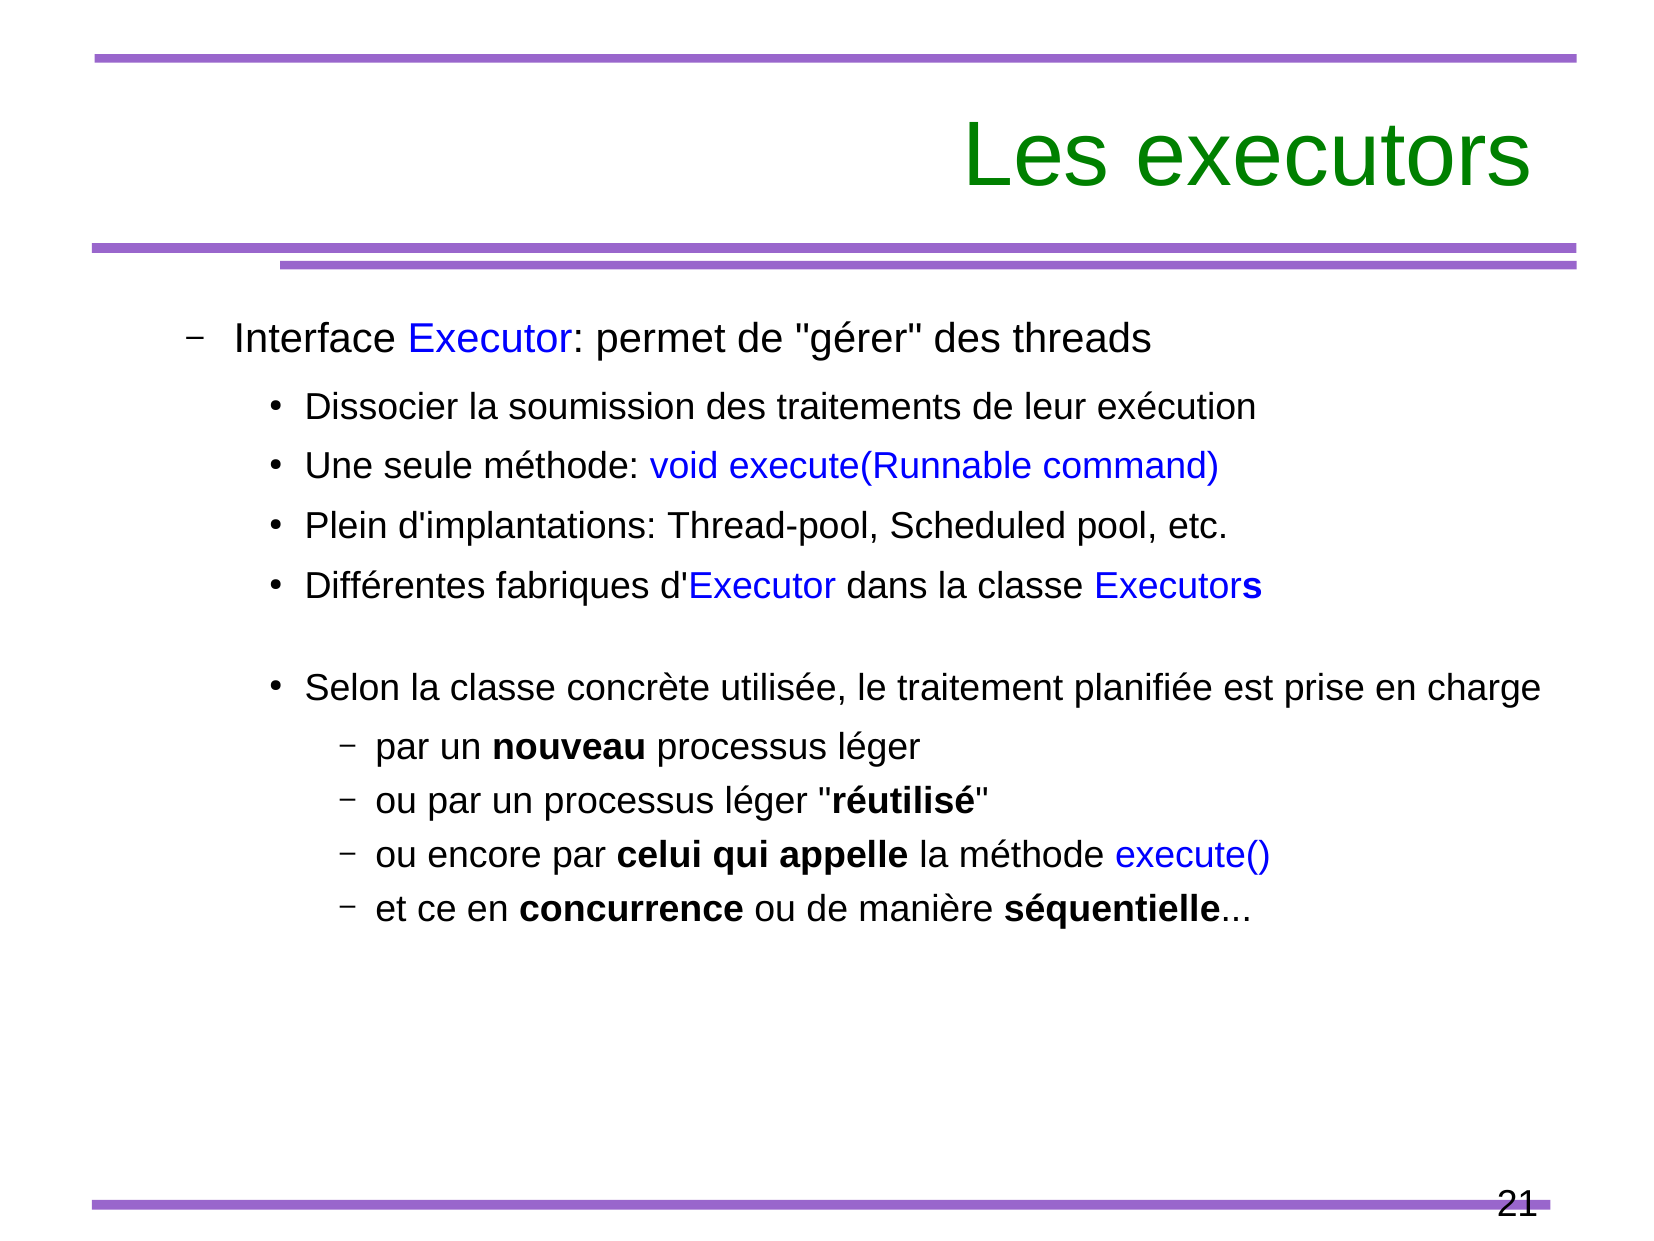

# Les executors
Interface Executor: permet de "gérer" des threads
Dissocier la soumission des traitements de leur exécution
Une seule méthode: void execute(Runnable command)
Plein d'implantations: Thread-pool, Scheduled pool, etc.
Différentes fabriques d'Executor dans la classe Executors
Selon la classe concrète utilisée, le traitement planifiée est prise en charge
par un nouveau processus léger
ou par un processus léger "réutilisé"
ou encore par celui qui appelle la méthode execute()
et ce en concurrence ou de manière séquentielle...